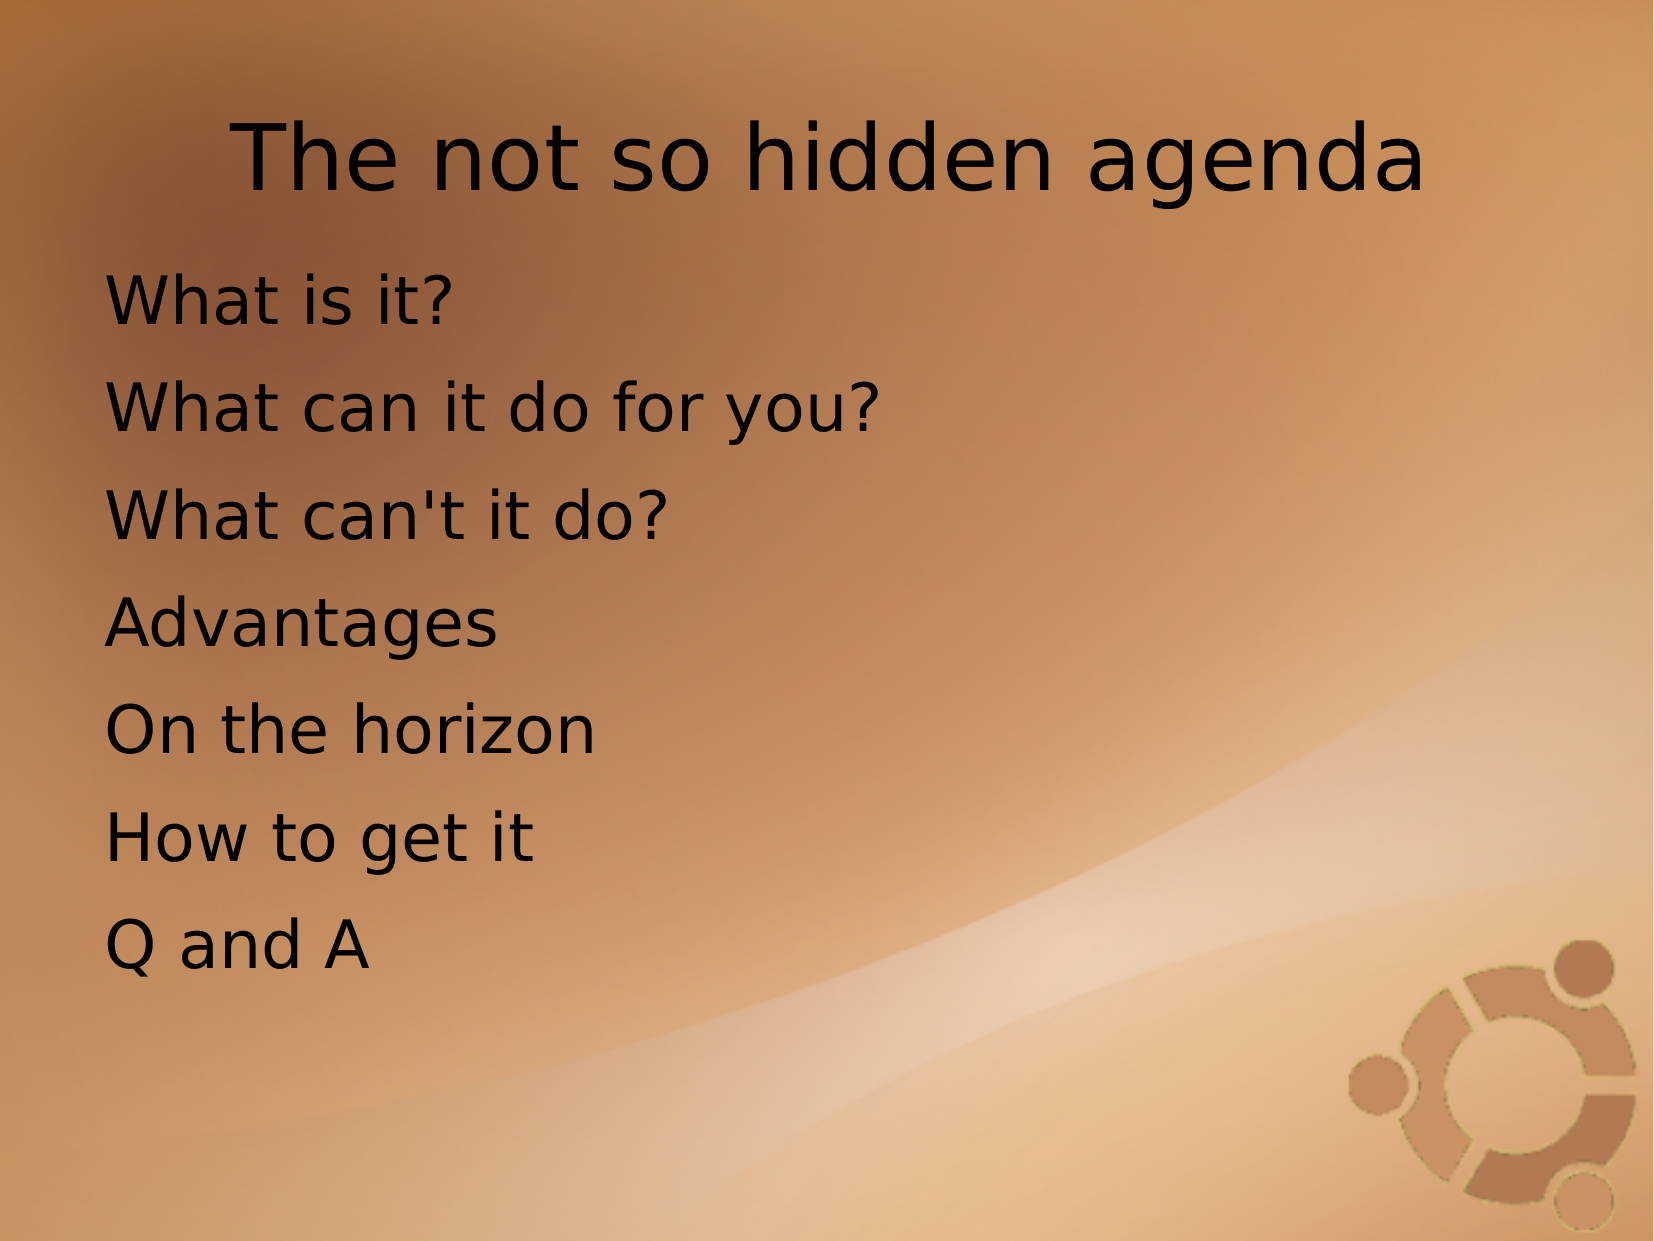

# The not so hidden agenda
What is it?
What can it do for you?
What can't it do?
Advantages
On the horizon
How to get it
Q and A